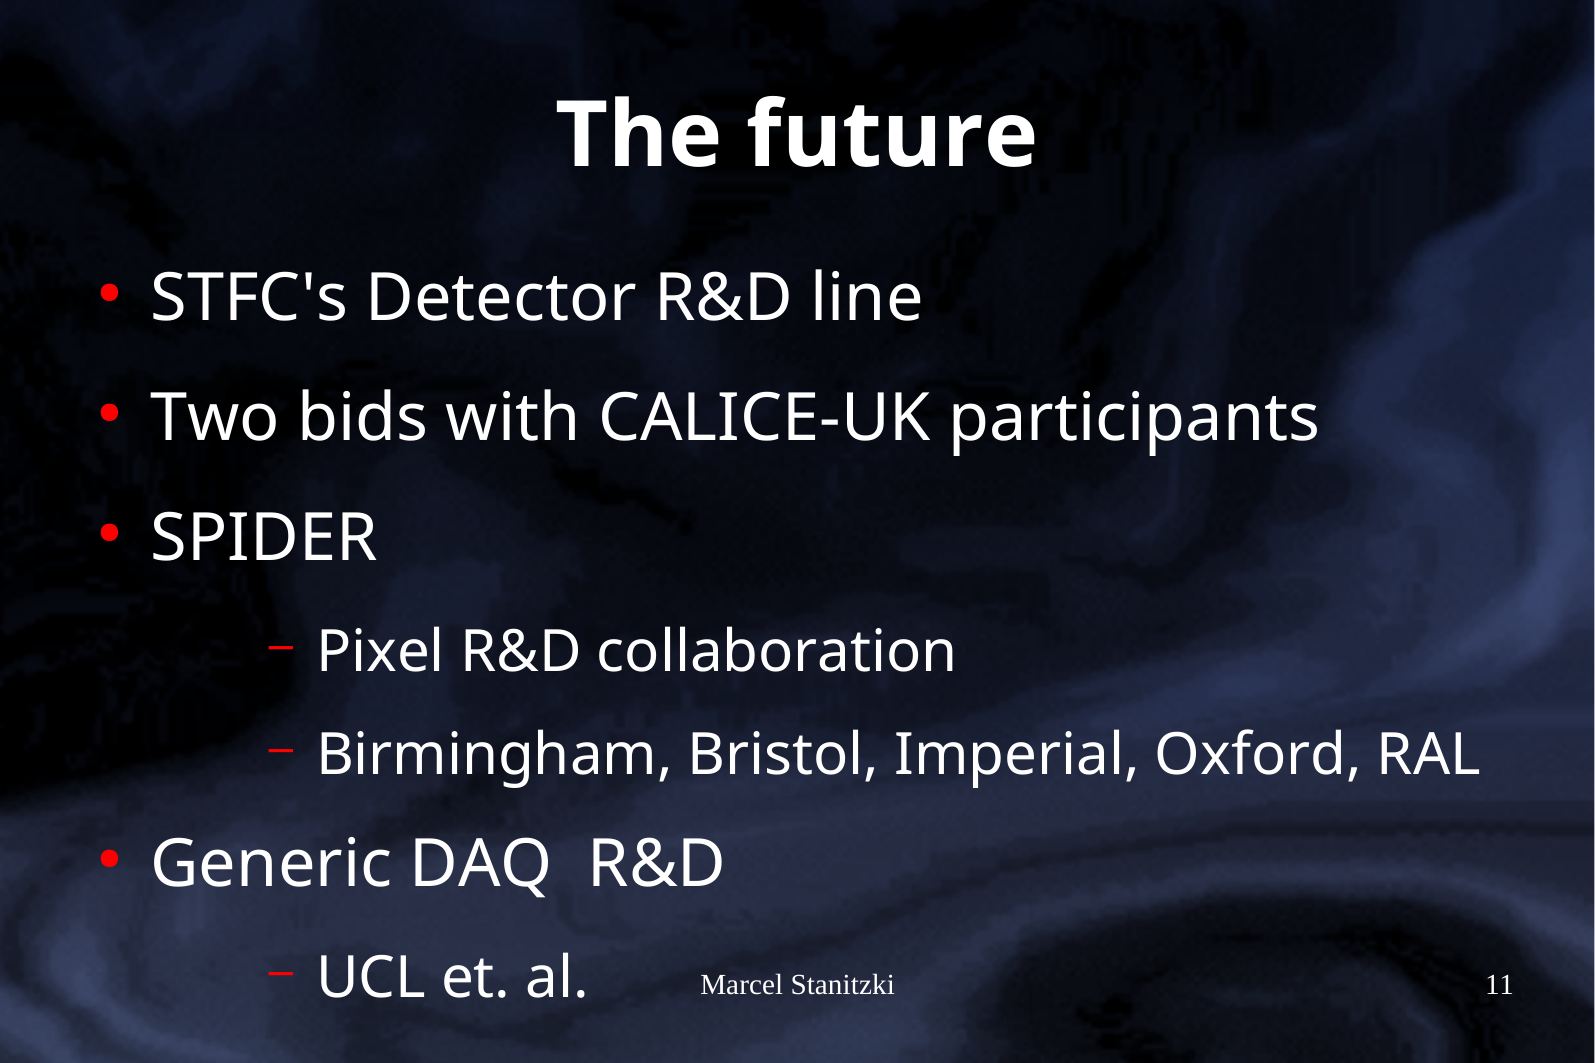

# The future
STFC's Detector R&D line
Two bids with CALICE-UK participants
SPIDER
Pixel R&D collaboration
Birmingham, Bristol, Imperial, Oxford, RAL
Generic DAQ R&D
UCL et. al.
Marcel Stanitzki
11